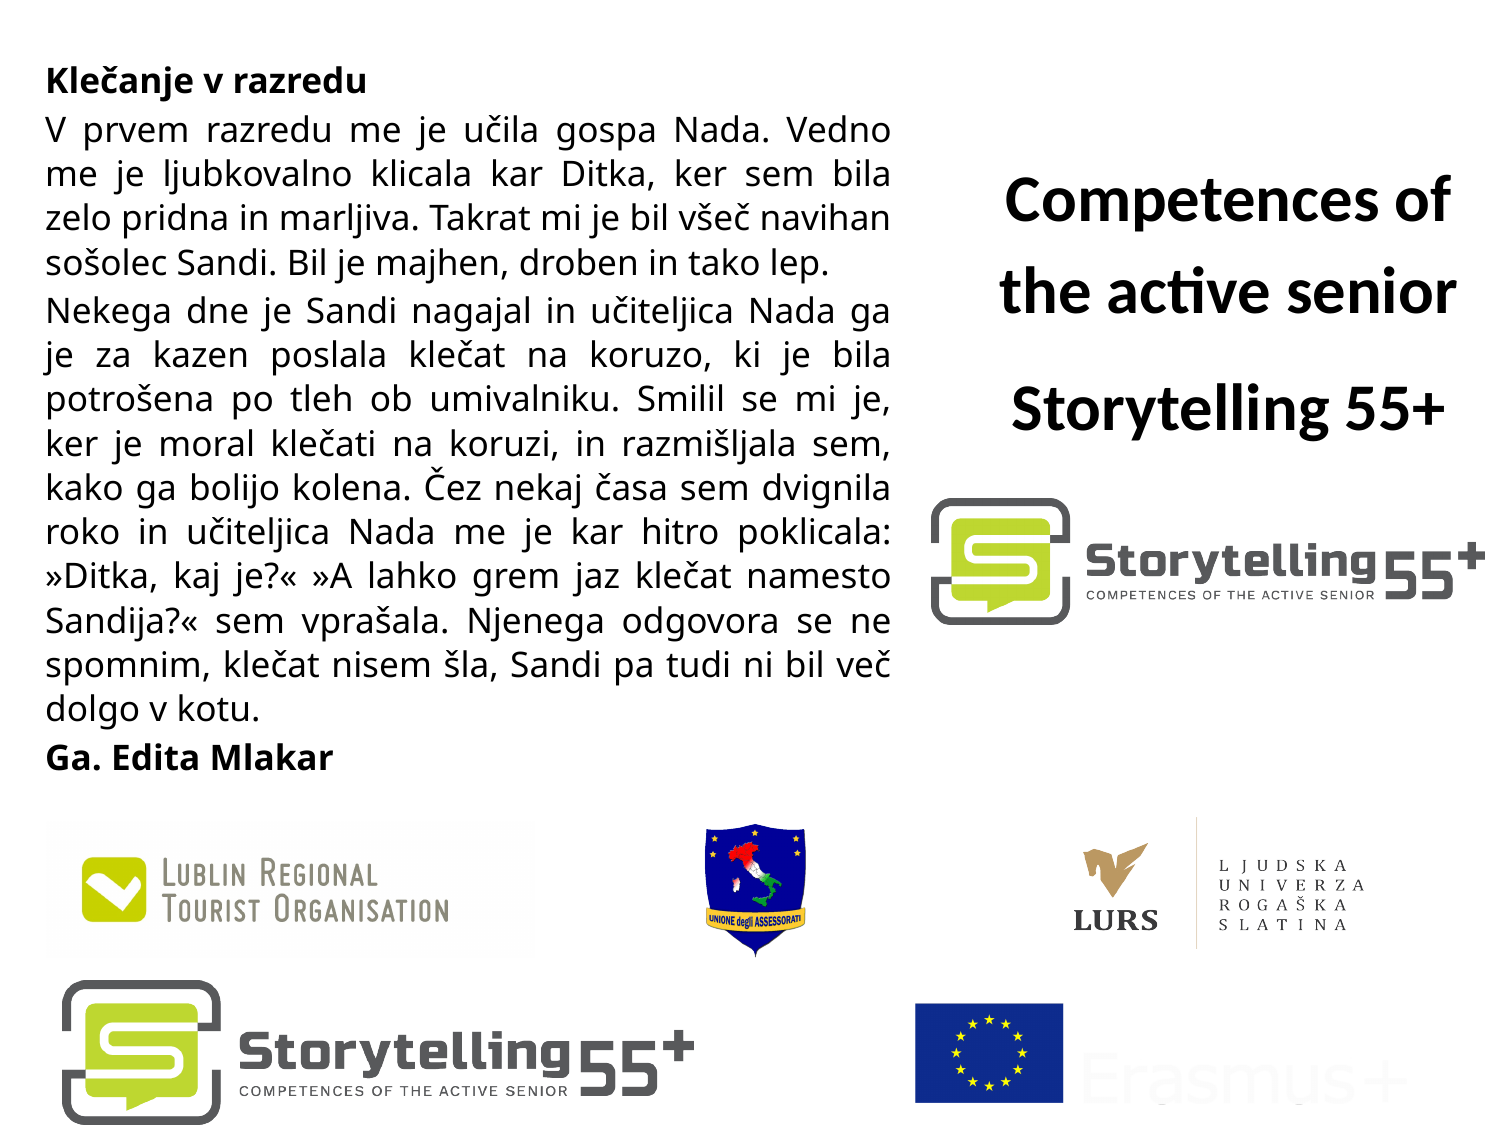

# Klečanje v razredu
V prvem razredu me je učila gospa Nada. Vedno me je ljubkovalno klicala kar Ditka, ker sem bila zelo pridna in marljiva. Takrat mi je bil všeč navihan sošolec Sandi. Bil je majhen, droben in tako lep.
Nekega dne je Sandi nagajal in učiteljica Nada ga je za kazen poslala klečat na koruzo, ki je bila potrošena po tleh ob umivalniku. Smilil se mi je, ker je moral klečati na koruzi, in razmišljala sem, kako ga bolijo kolena. Čez nekaj časa sem dvignila roko in učiteljica Nada me je kar hitro poklicala: »Ditka, kaj je?« »A lahko grem jaz klečat namesto Sandija?« sem vprašala. Njenega odgovora se ne spomnim, klečat nisem šla, Sandi pa tudi ni bil več dolgo v kotu.
Ga. Edita Mlakar
Competences of the active senior
Storytelling 55+